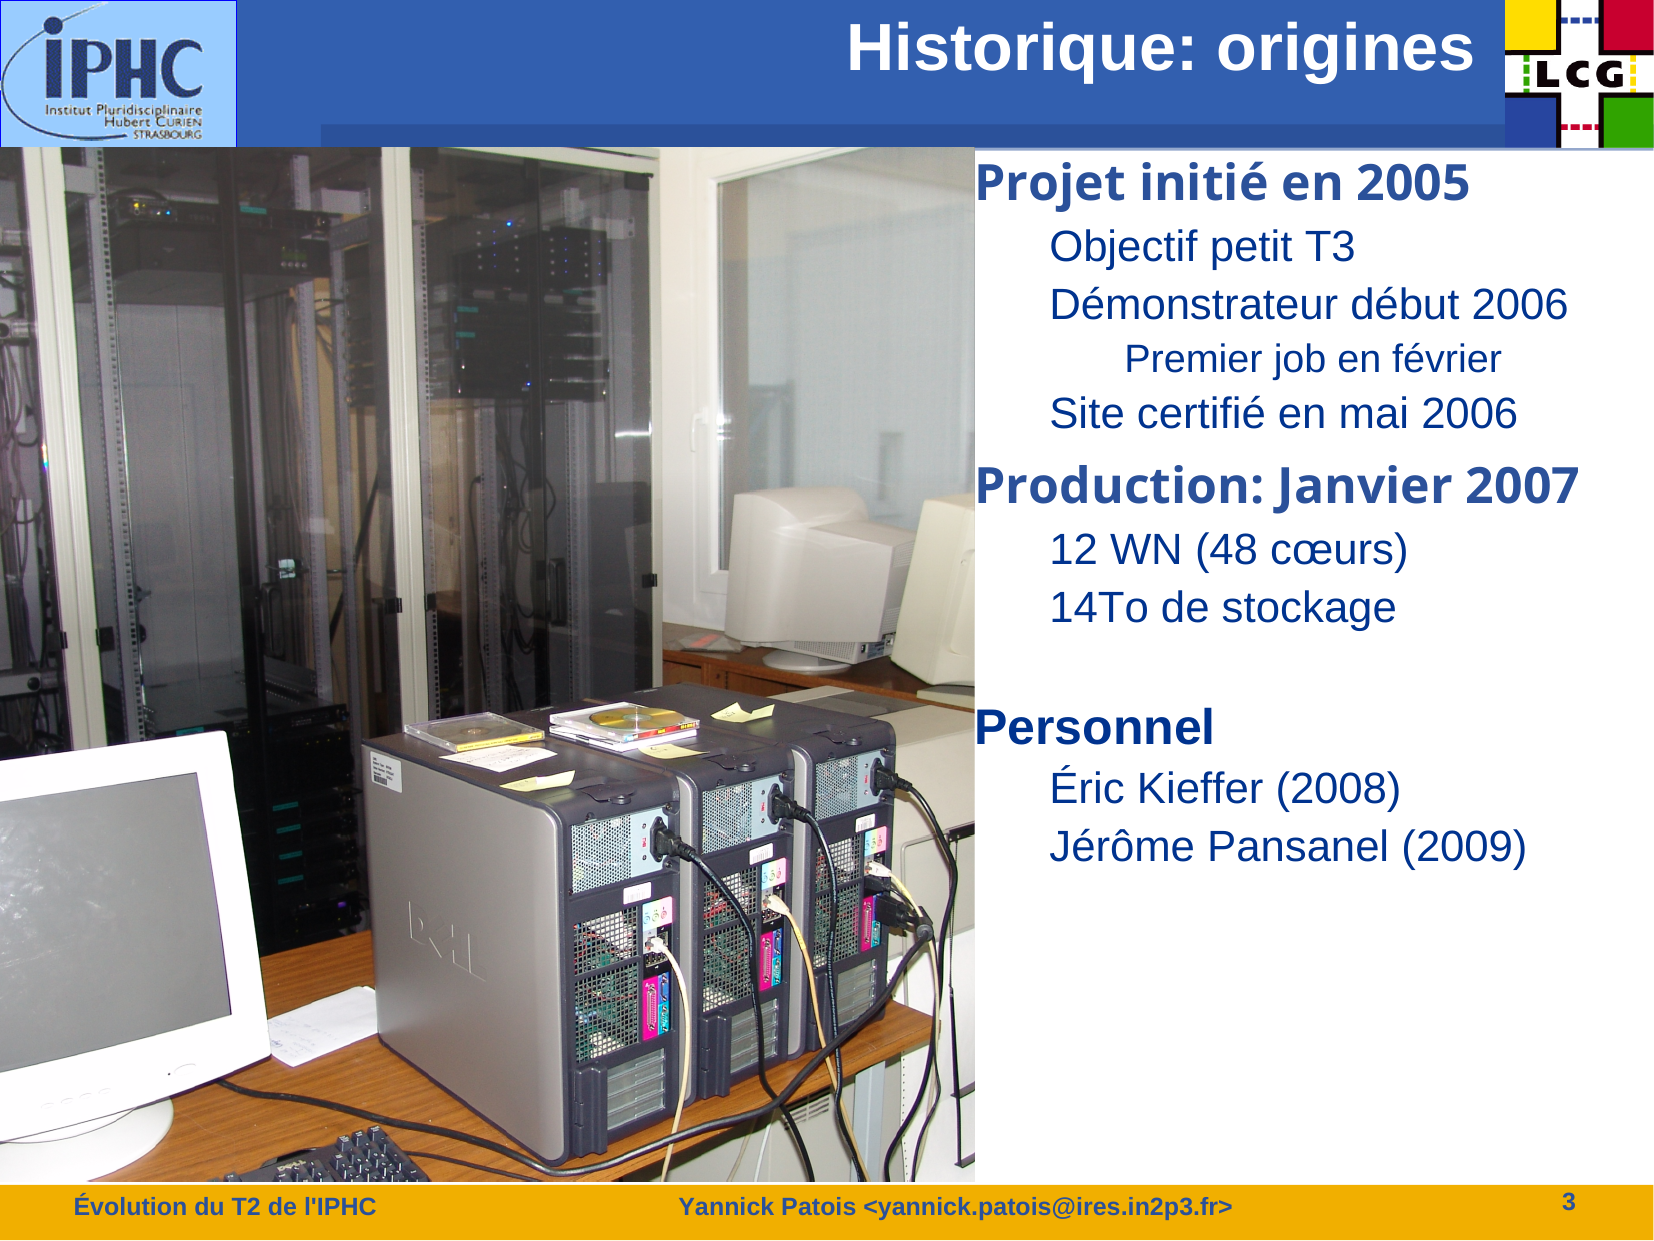

# Historique: origines
Projet initié en 2005
Objectif petit T3
Démonstrateur début 2006
Premier job en février
Site certifié en mai 2006
Production: Janvier 2007
12 WN (48 cœurs)
14To de stockage
Personnel
Éric Kieffer (2008)
Jérôme Pansanel (2009)